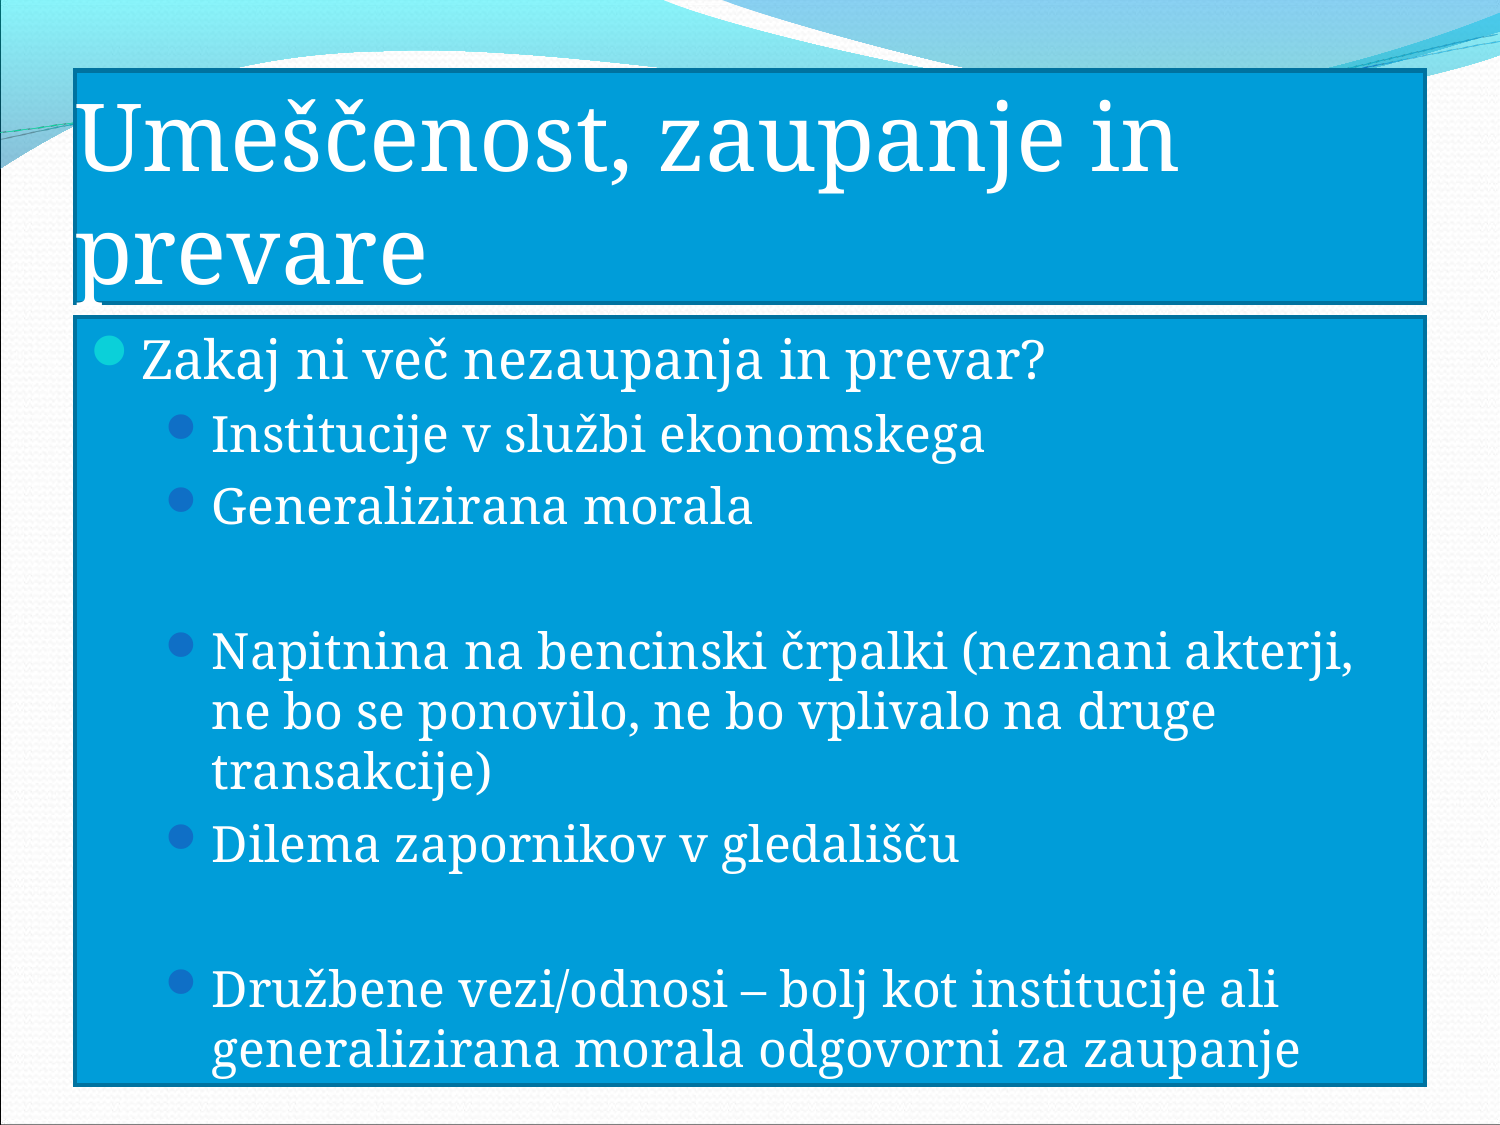

# Umeščenost, zaupanje in prevare
Zakaj ni več nezaupanja in prevar?
Institucije v službi ekonomskega
Generalizirana morala
Napitnina na bencinski črpalki (neznani akterji, ne bo se ponovilo, ne bo vplivalo na druge transakcije)
Dilema zapornikov v gledališču
Družbene vezi/odnosi – bolj kot institucije ali generalizirana morala odgovorni za zaupanje